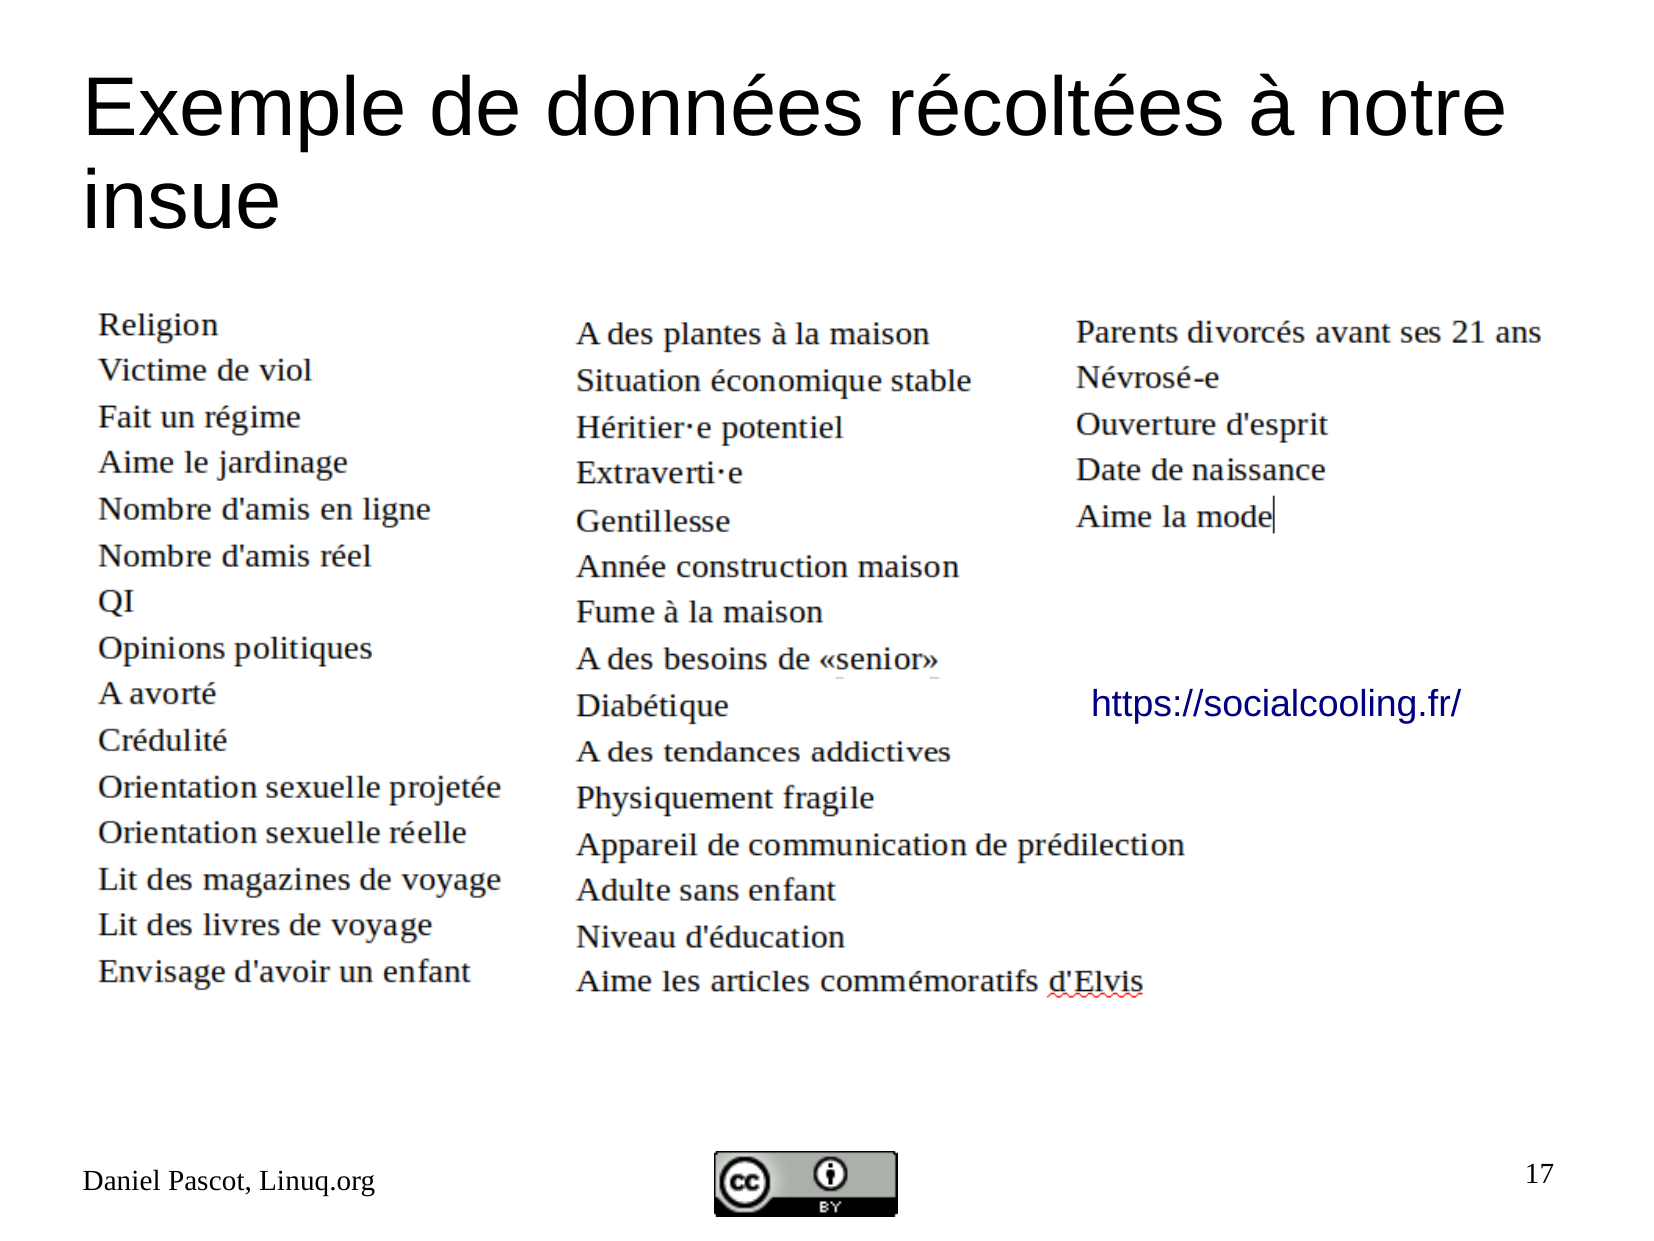

# Exemple de données récoltées à notre insue
https://socialcooling.fr/
17
15-08- 2018